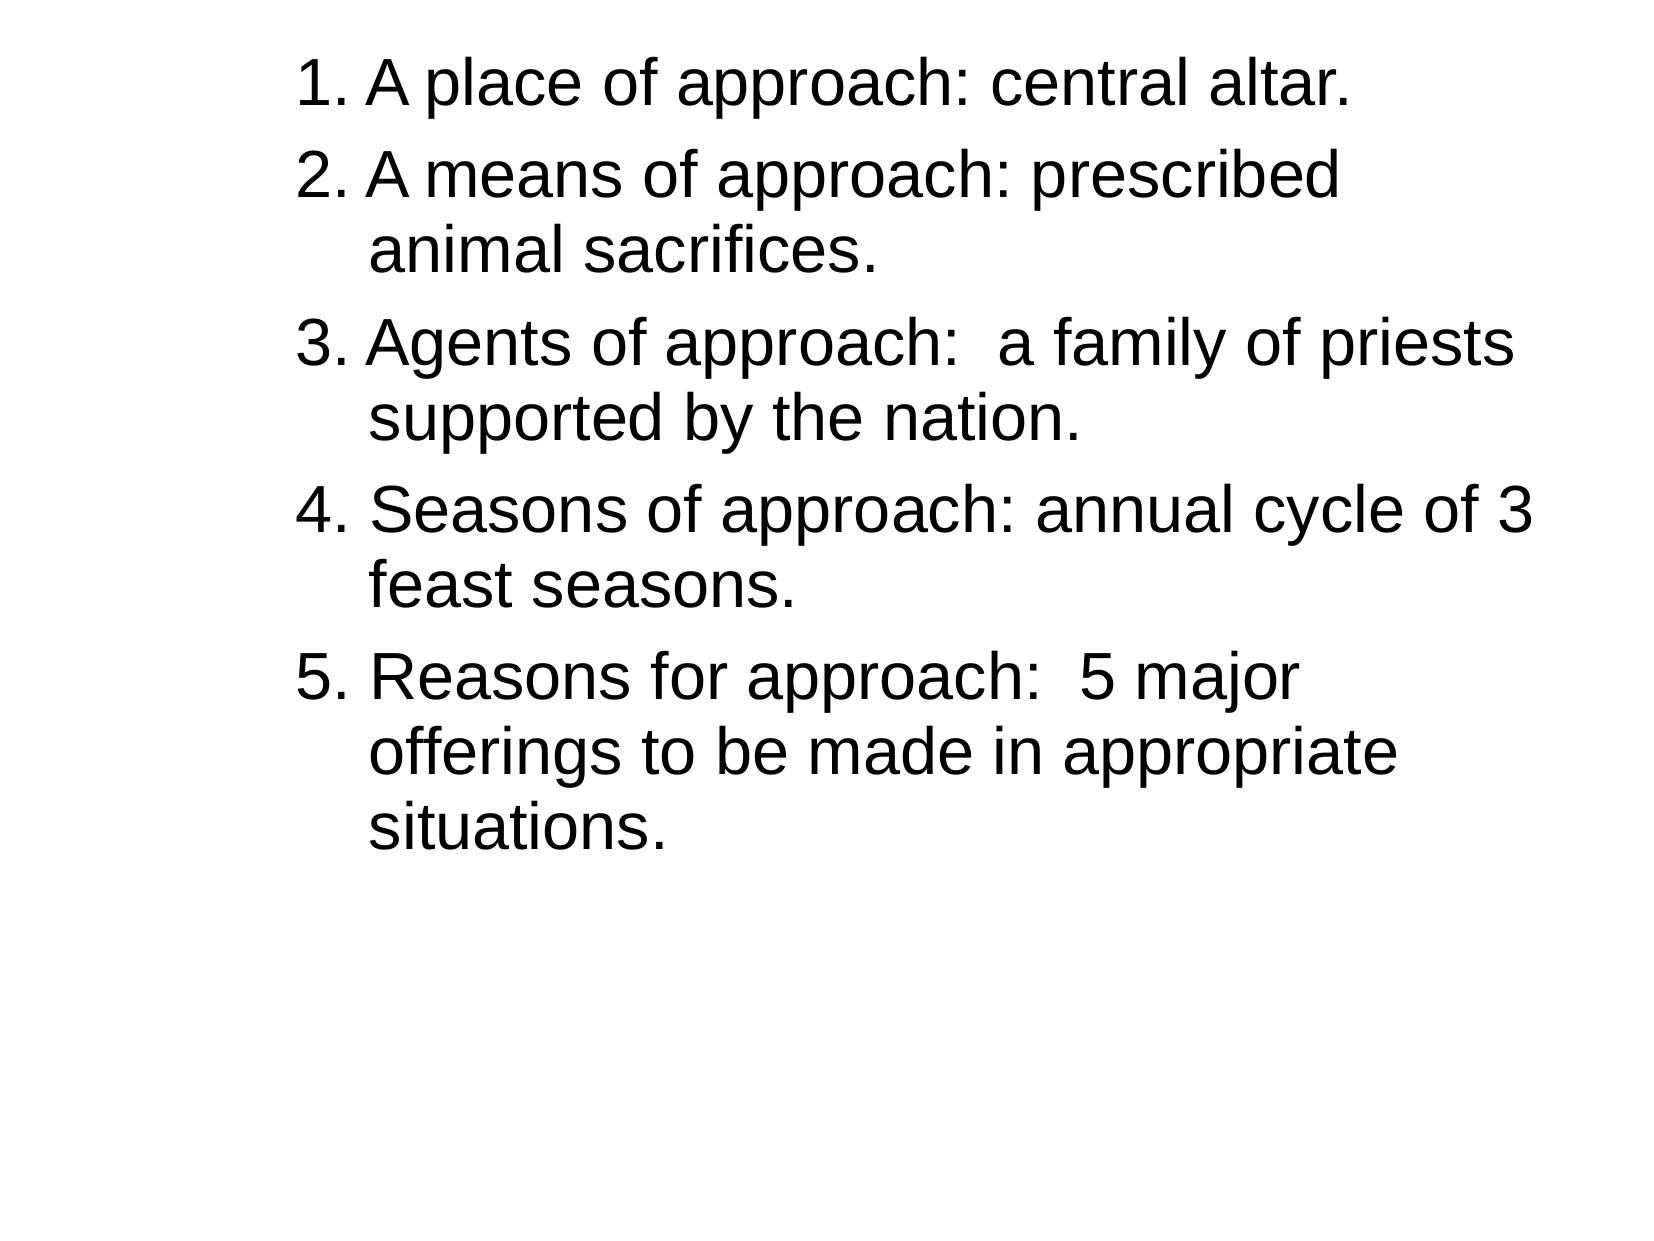

# 1. A place of approach: central altar.
2. A means of approach: prescribed 		 animal sacrifices.
3. Agents of approach: a family of priests supported by the nation.
4. Seasons of approach: annual cycle of 3 feast seasons.
5. Reasons for approach: 5 major offerings to be made in appropriate situations.